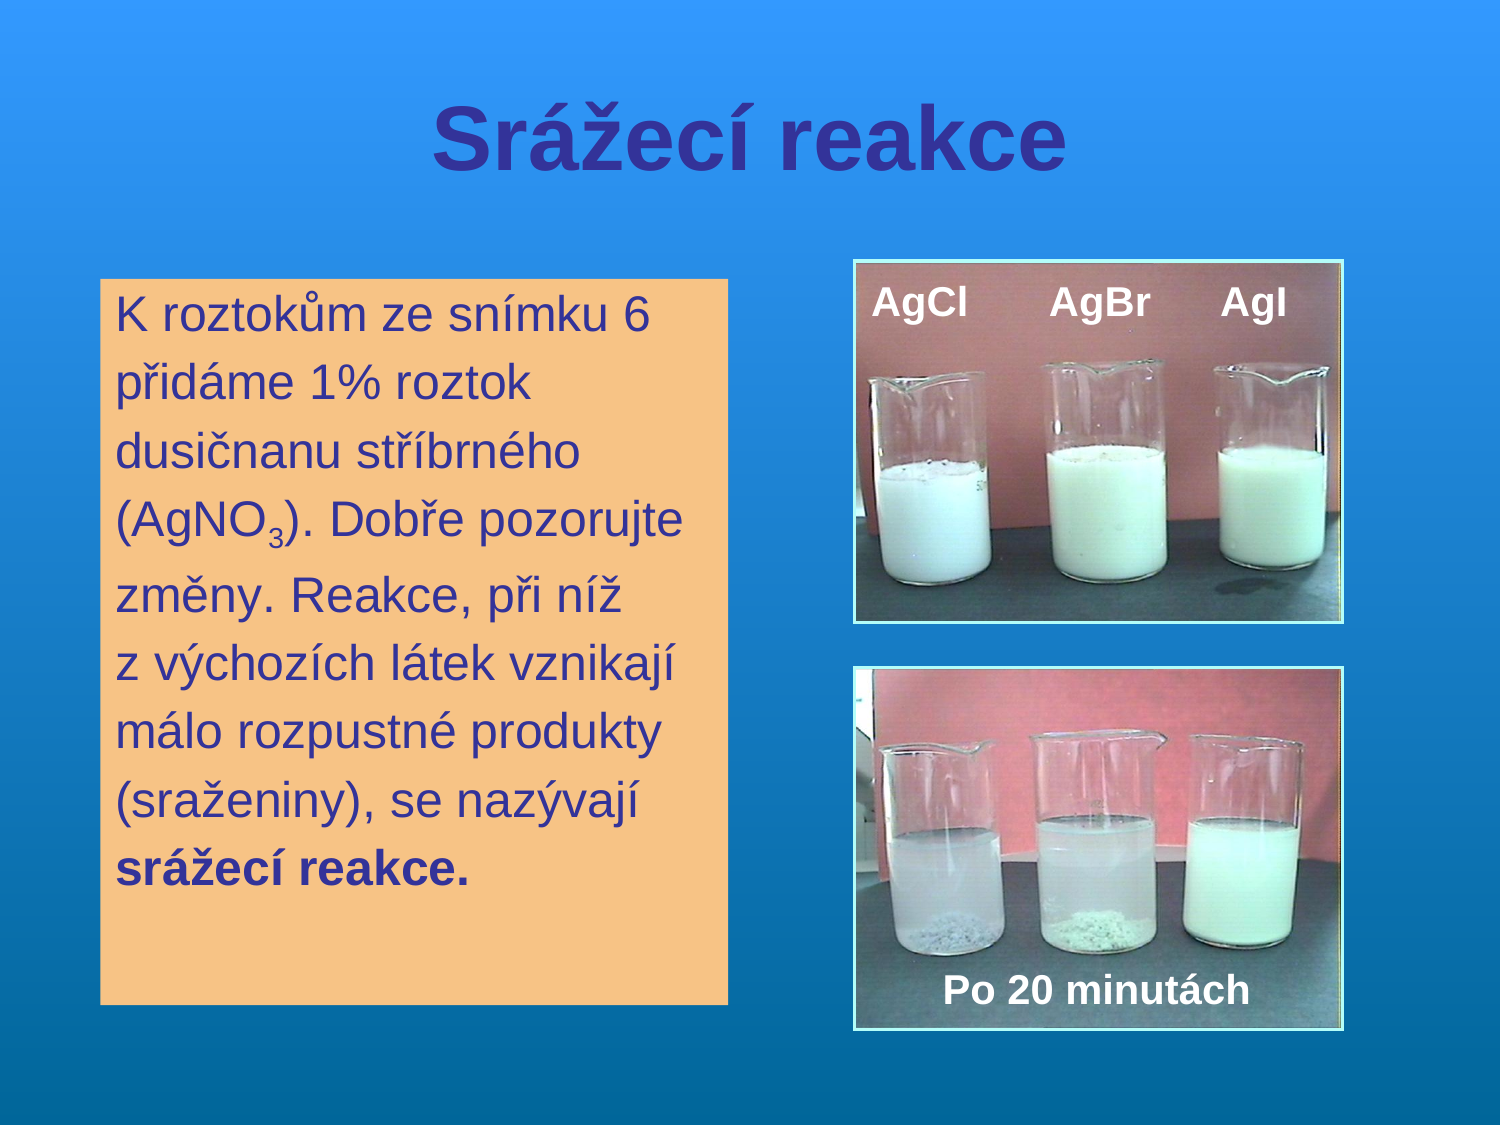

# Srážecí reakce
AgCl AgBr AgI
K roztokům ze snímku 6
přidáme 1% roztok
dusičnanu stříbrného
(AgNO3). Dobře pozorujte
změny. Reakce, při níž
z výchozích látek vznikají
málo rozpustné produkty
(sraženiny), se nazývají
srážecí reakce.
Po 20 minutách